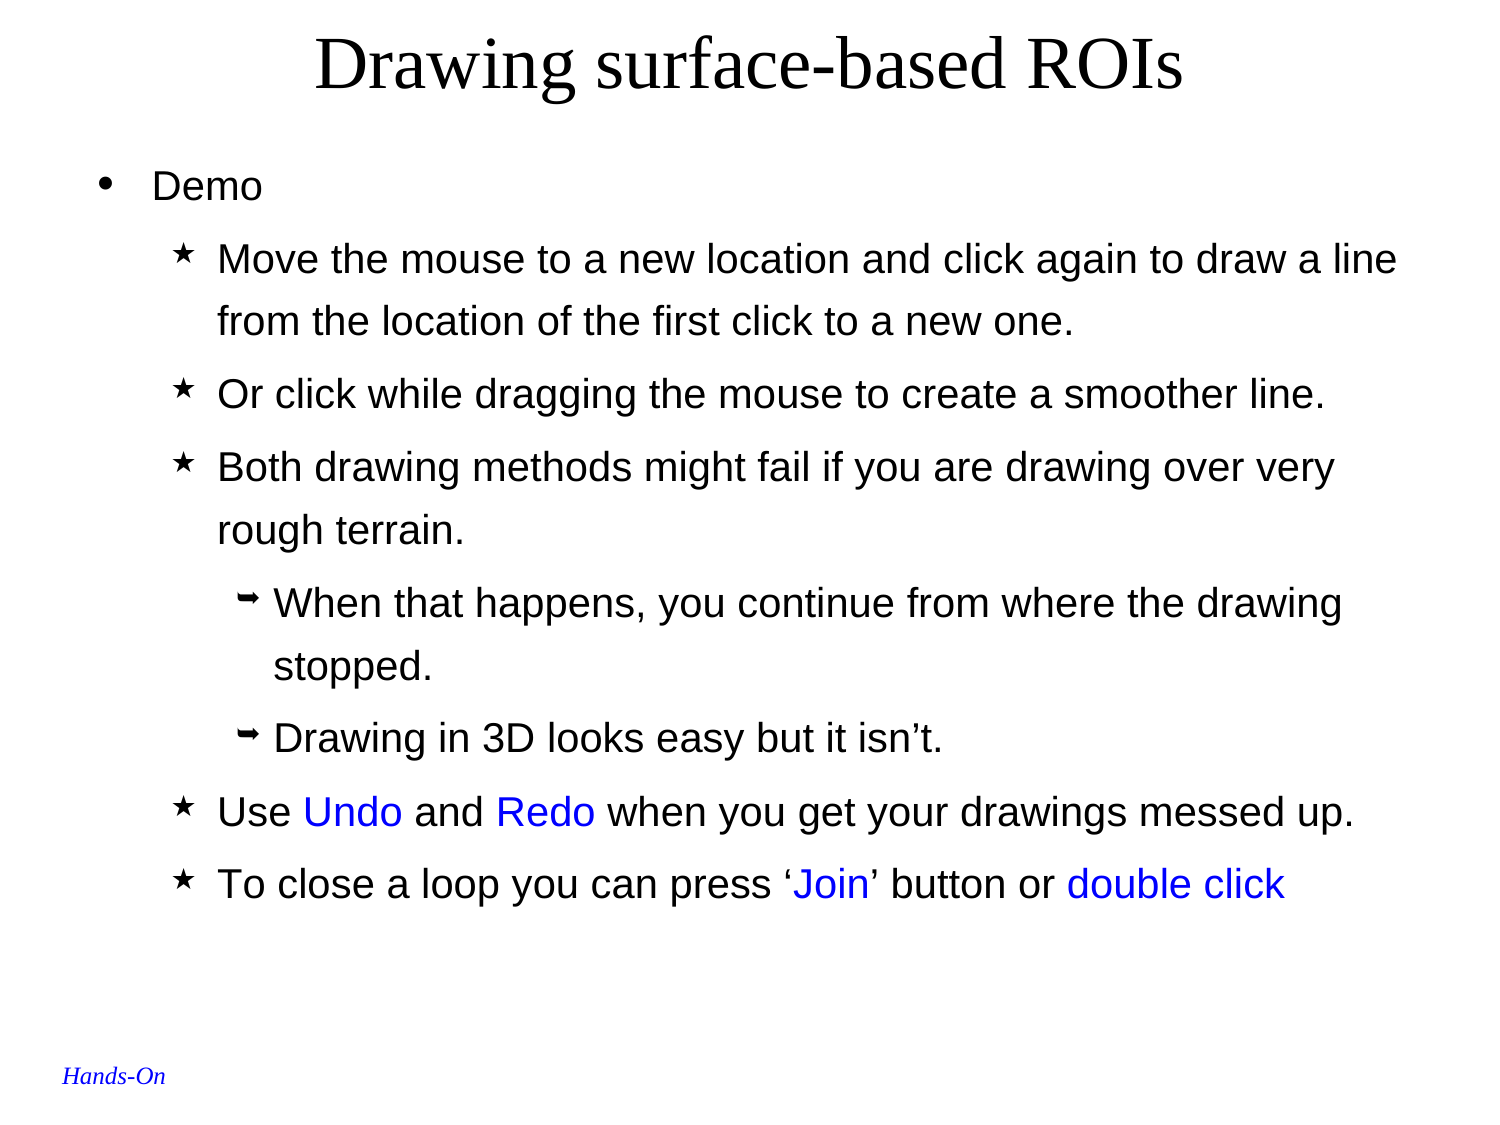

# Drawing surface-based ROIs
Demo
Move the mouse to a new location and click again to draw a line from the location of the first click to a new one.
Or click while dragging the mouse to create a smoother line.
Both drawing methods might fail if you are drawing over very rough terrain.
When that happens, you continue from where the drawing stopped.
Drawing in 3D looks easy but it isn’t.
Use Undo and Redo when you get your drawings messed up.
To close a loop you can press ‘Join’ button or double click
Hands-On